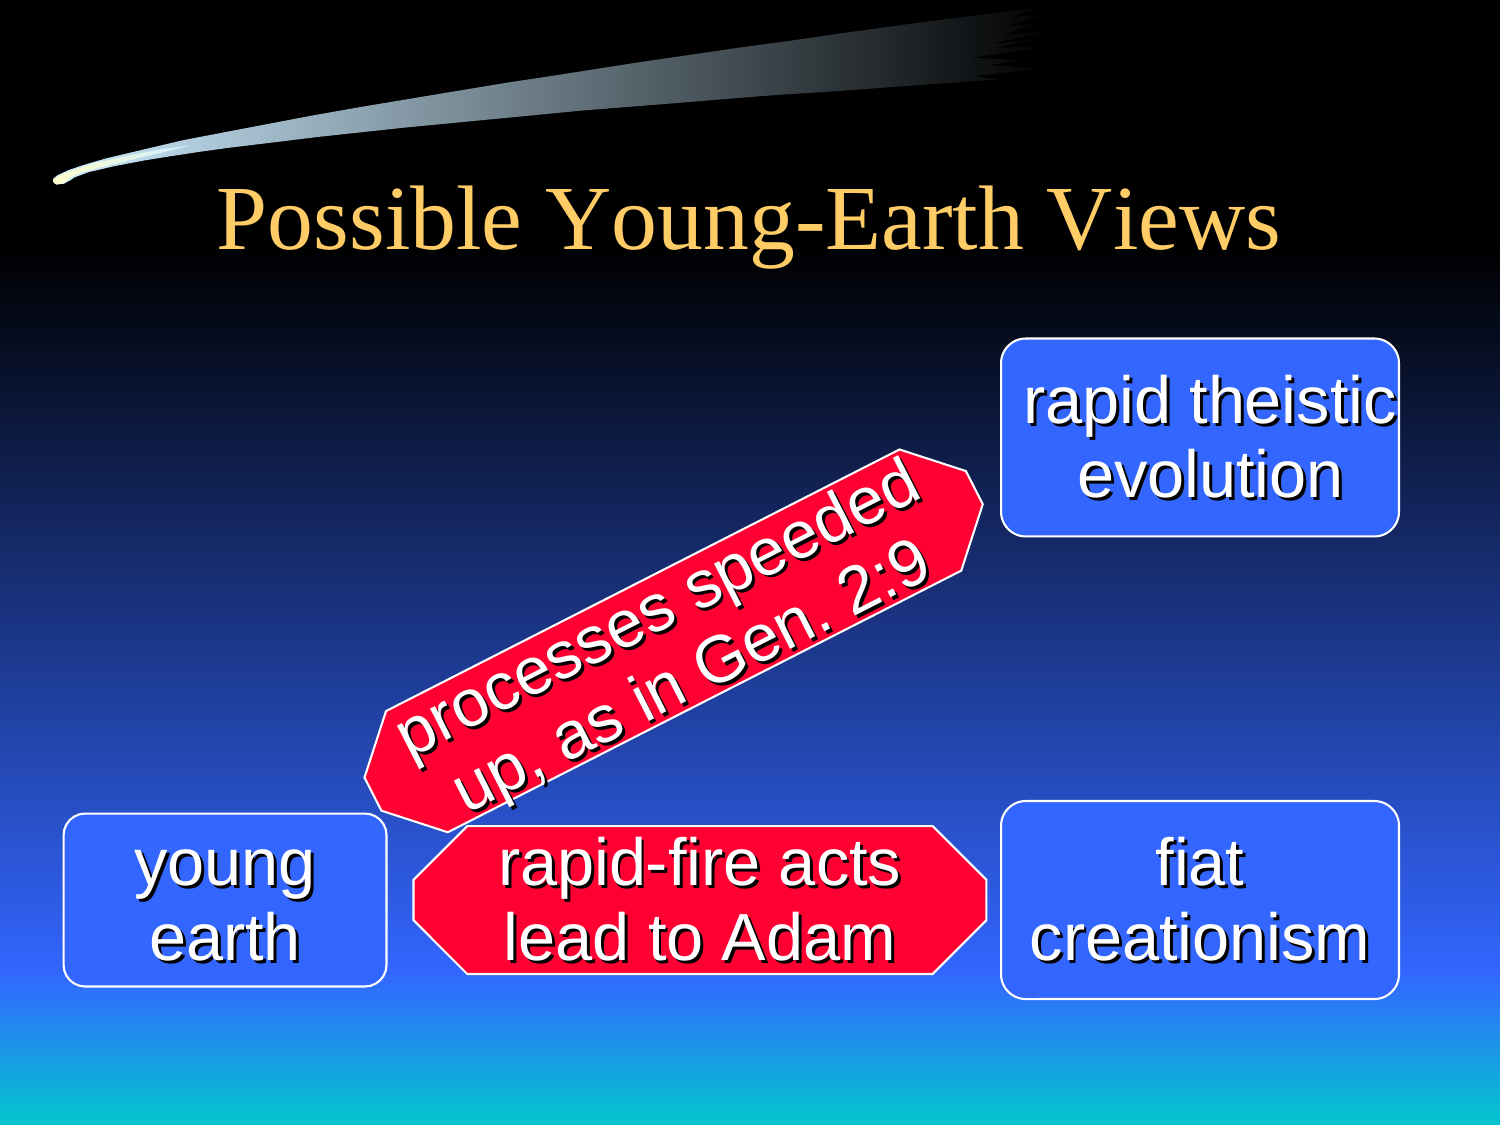

# Possible Young-Earth Views
rapid theistic
evolution
processes speeded
up, as in Gen. 2:9
fiat
creationism
young
earth
rapid-fire acts
lead to Adam